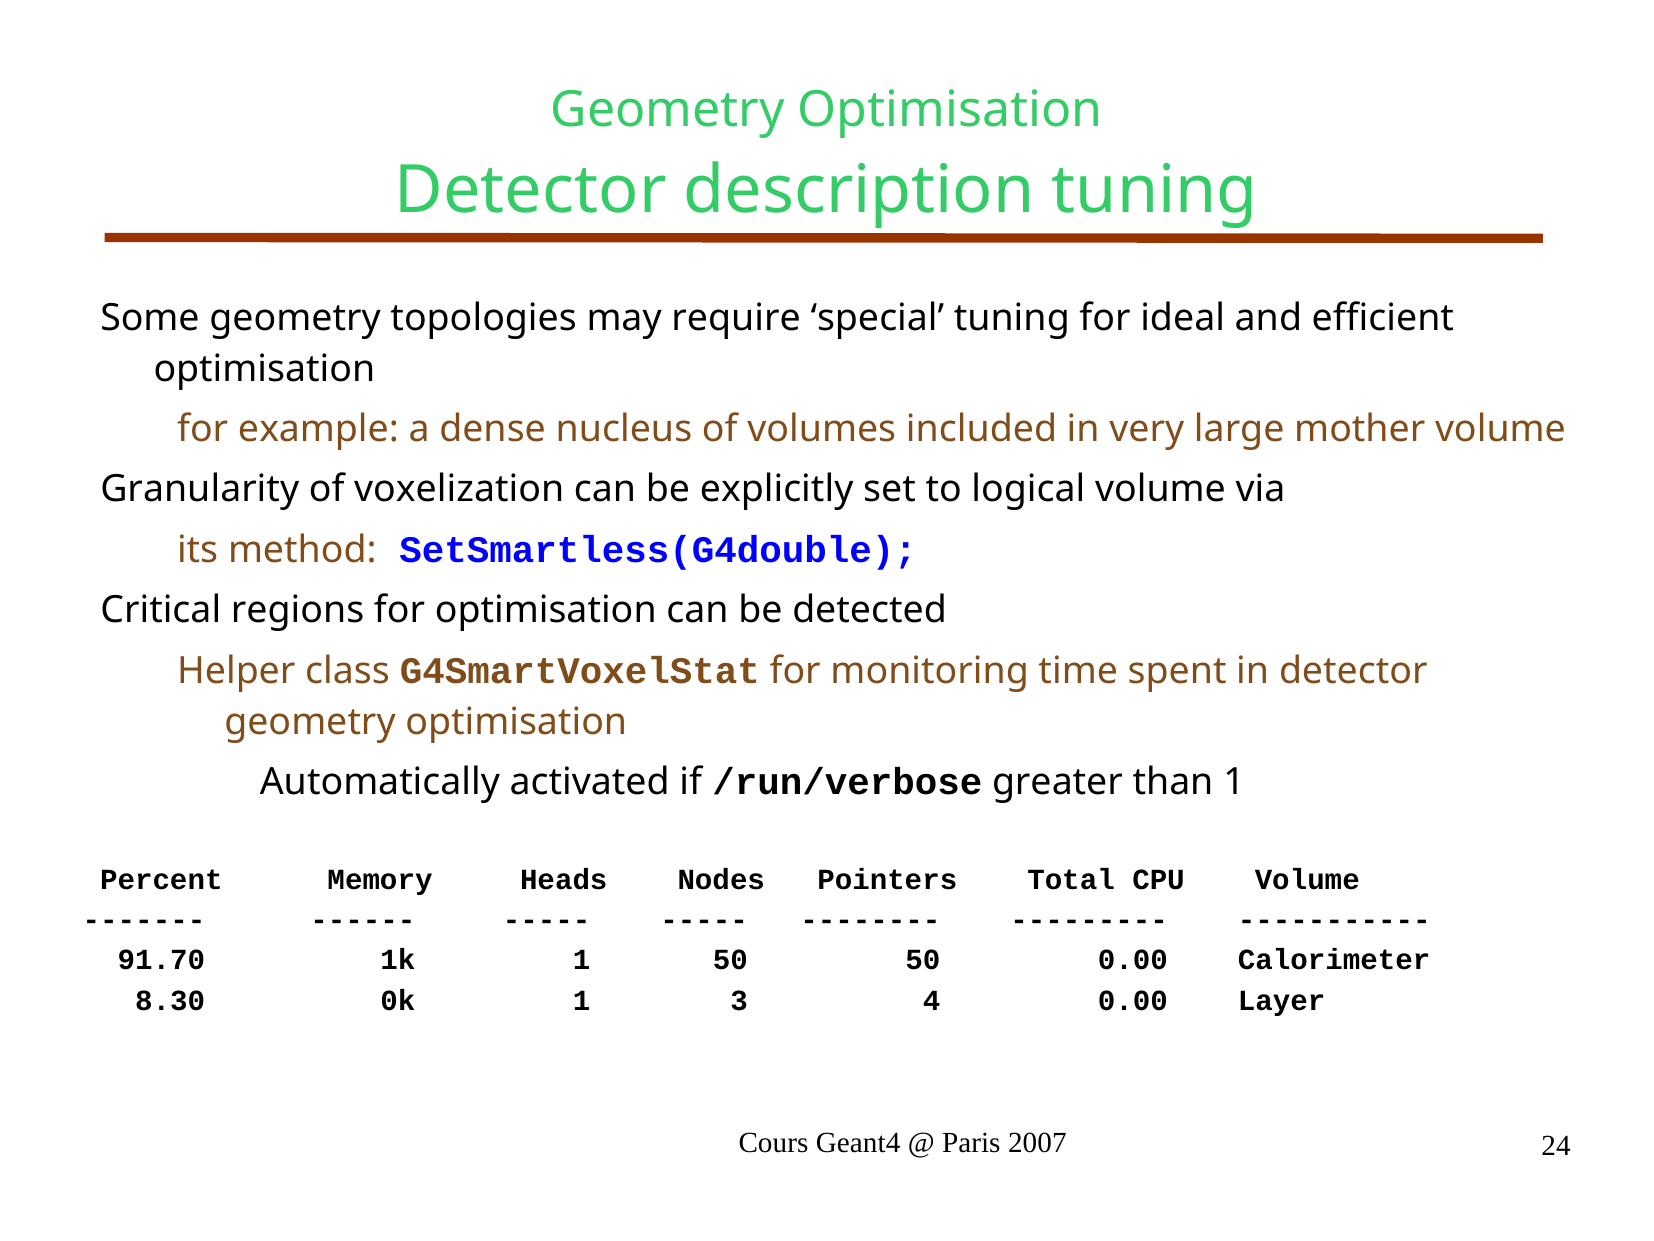

# Geometry Optimisation Detector description tuning
Some geometry topologies may require ‘special’ tuning for ideal and efficient optimisation
for example: a dense nucleus of volumes included in very large mother volume
Granularity of voxelization can be explicitly set to logical volume via
its method: SetSmartless(G4double);
Critical regions for optimisation can be detected
Helper class G4SmartVoxelStat for monitoring time spent in detector geometry optimisation
Automatically activated if /run/verbose greater than 1
 Percent Memory Heads Nodes Pointers Total CPU Volume
------- ------ ----- ----- -------- --------- -----------
 91.70 1k 1 50 50 0.00 Calorimeter
 8.30 0k 1 3 4 0.00 Layer
Cours Geant4 @ Paris 2007
24